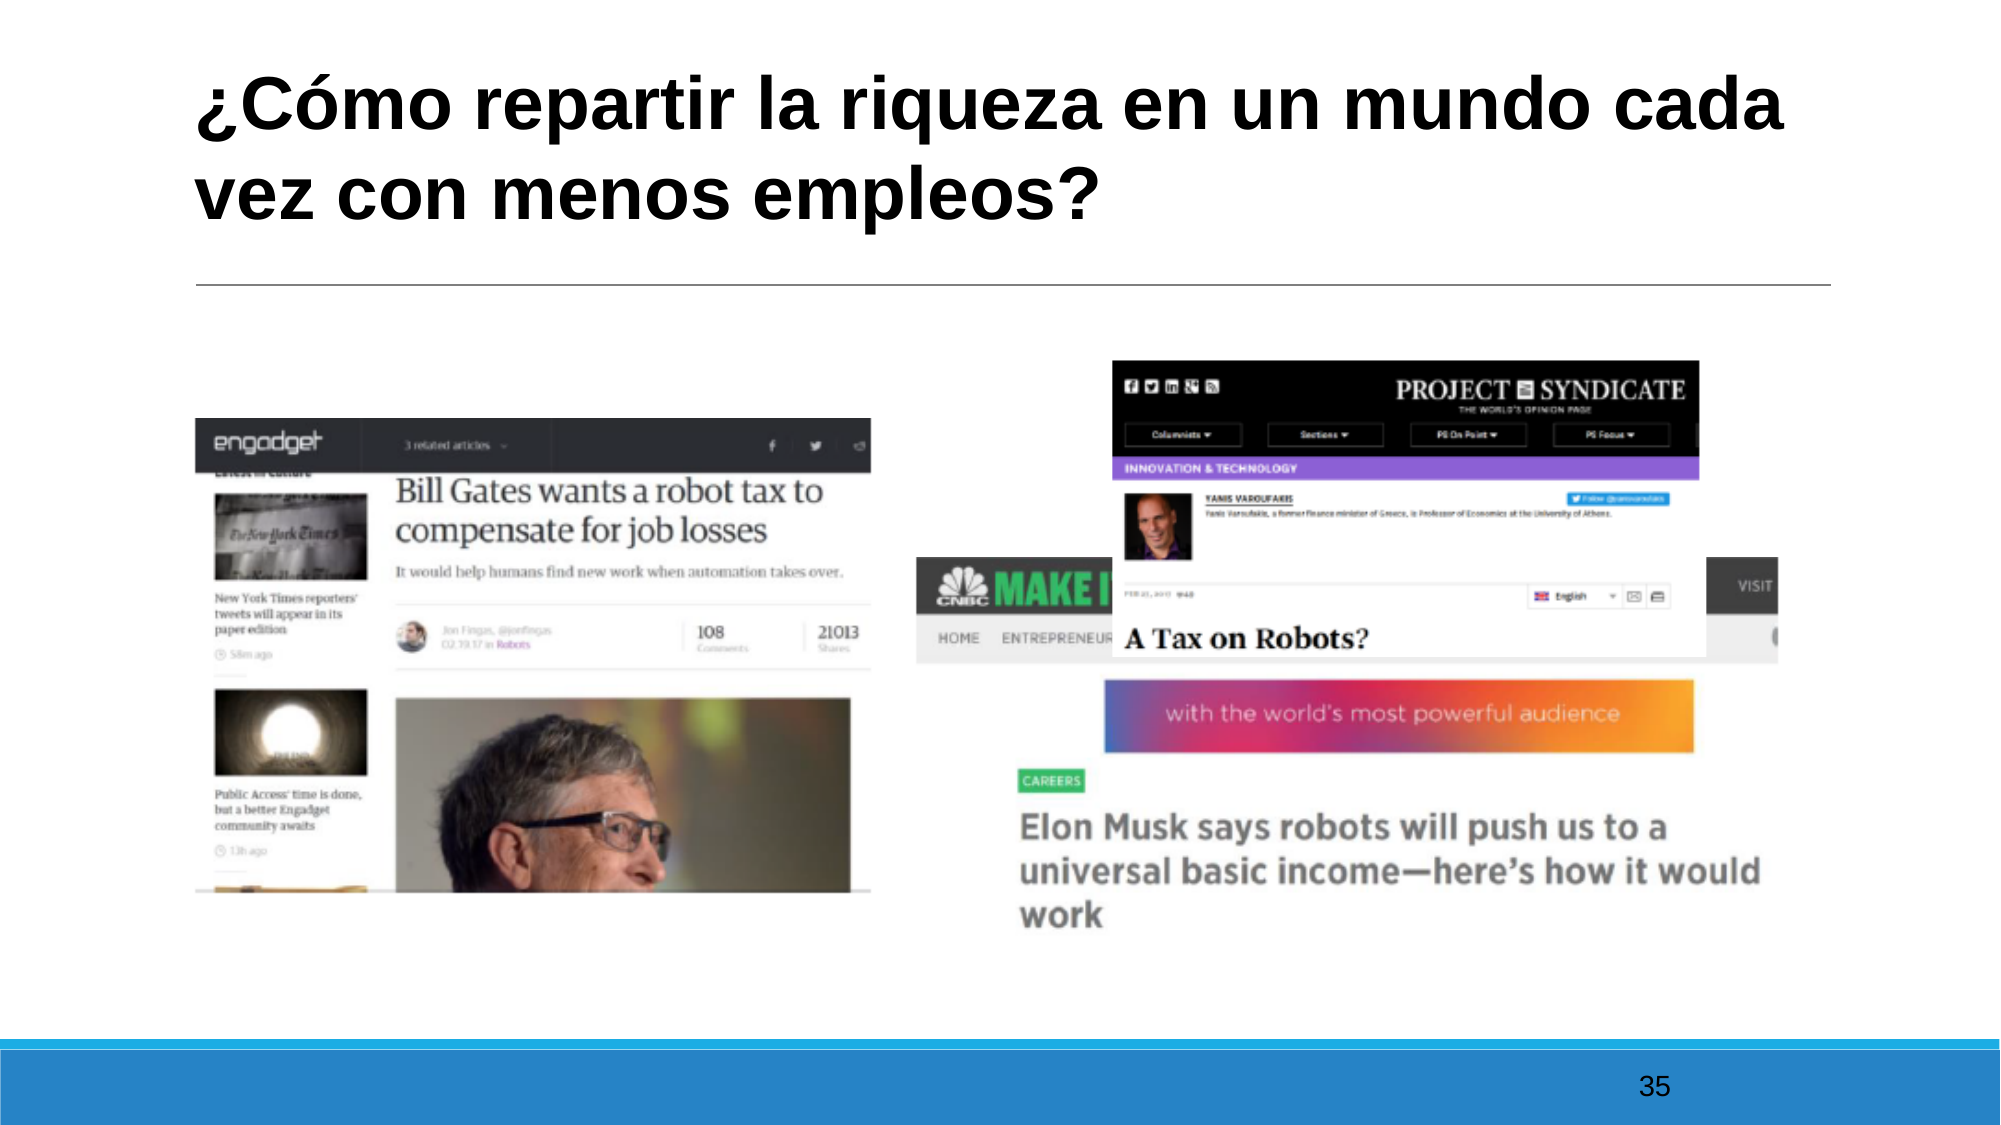

# ¿Cómo repartir la riqueza en un mundo cada vez con menos empleos?